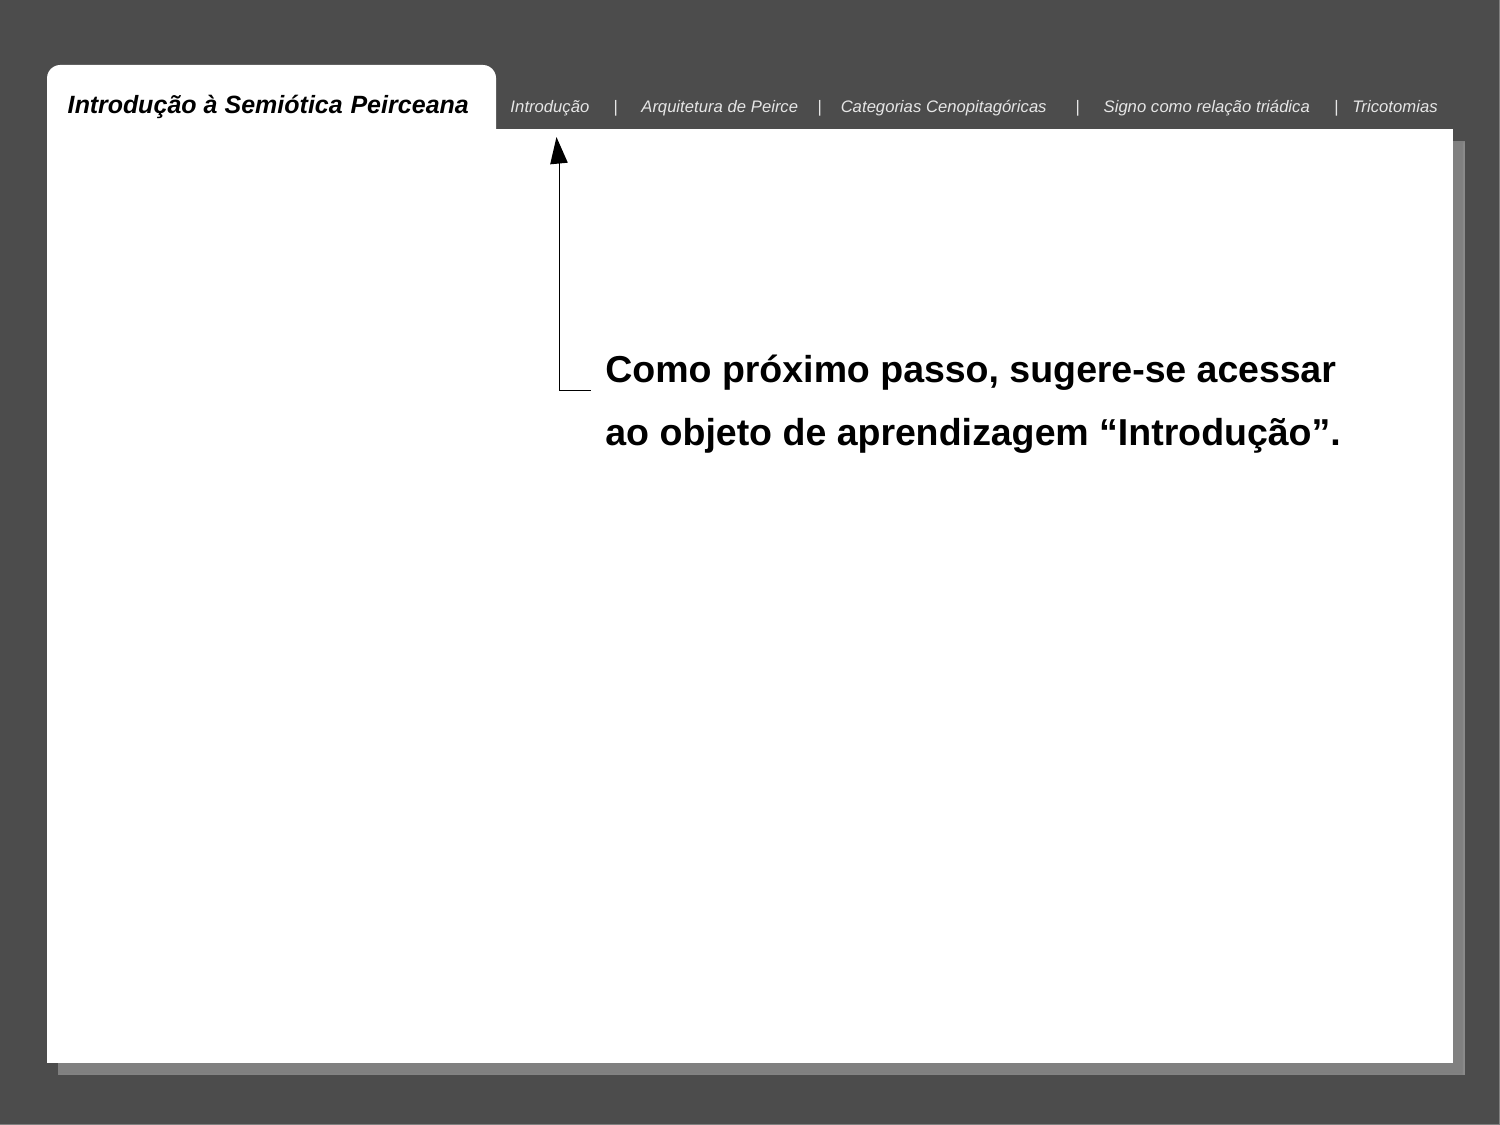

Como próximo passo, sugere-se acessar ao objeto de aprendizagem “Introdução”.